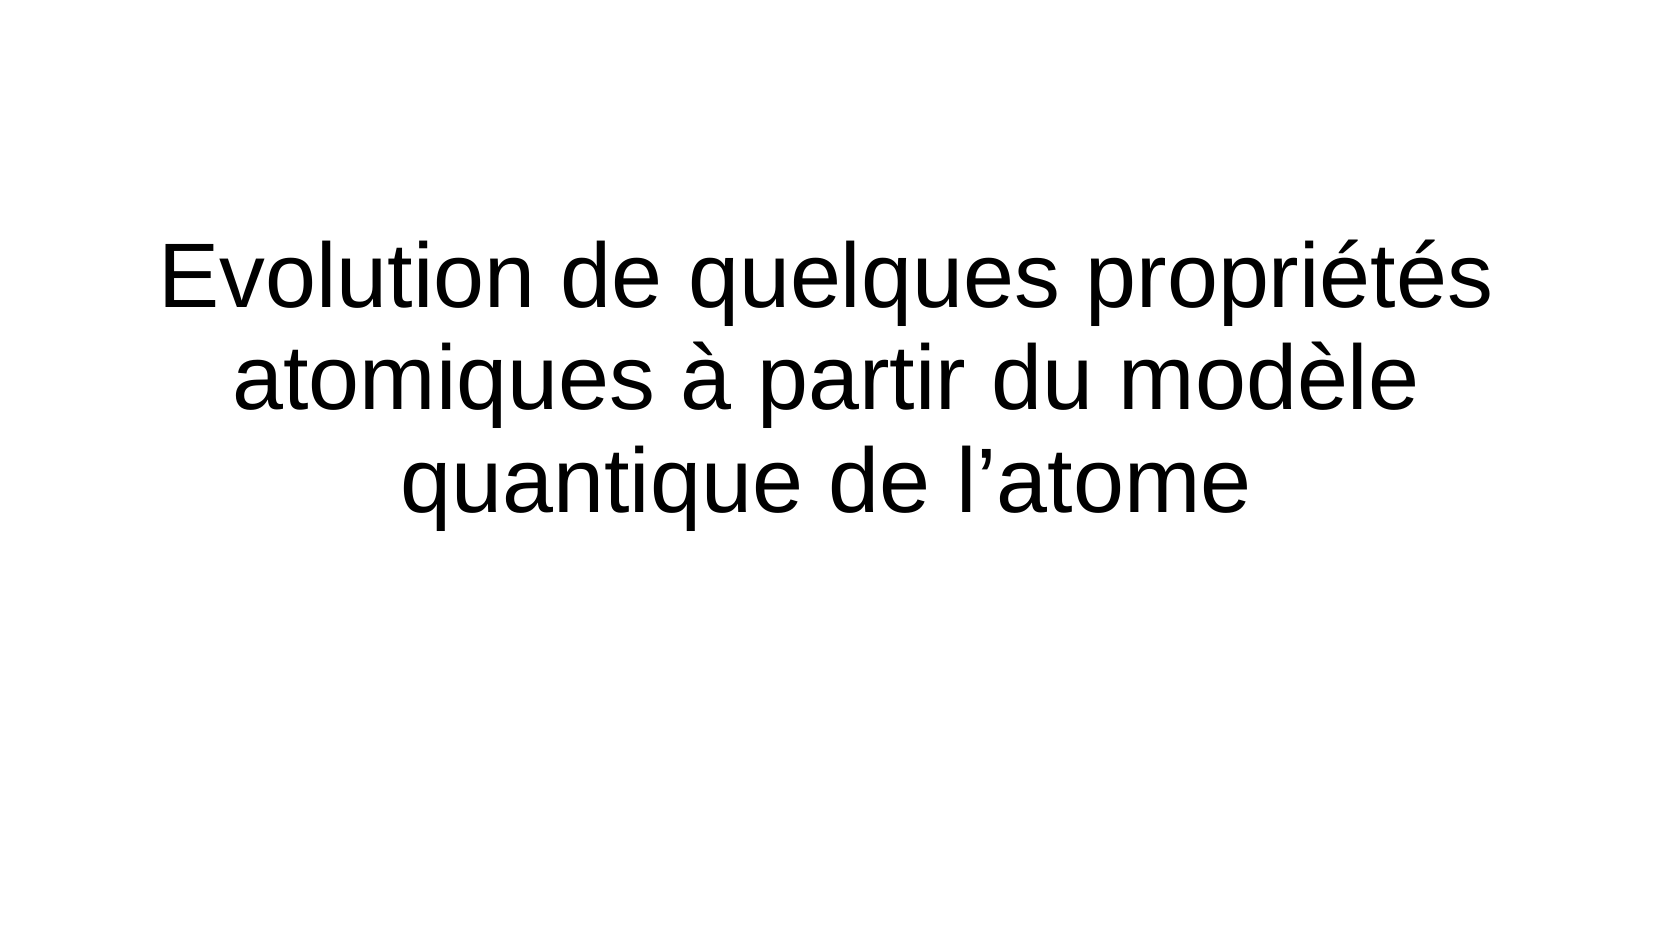

# Evolution de quelques propriétés atomiques à partir du modèle quantique de l’atome